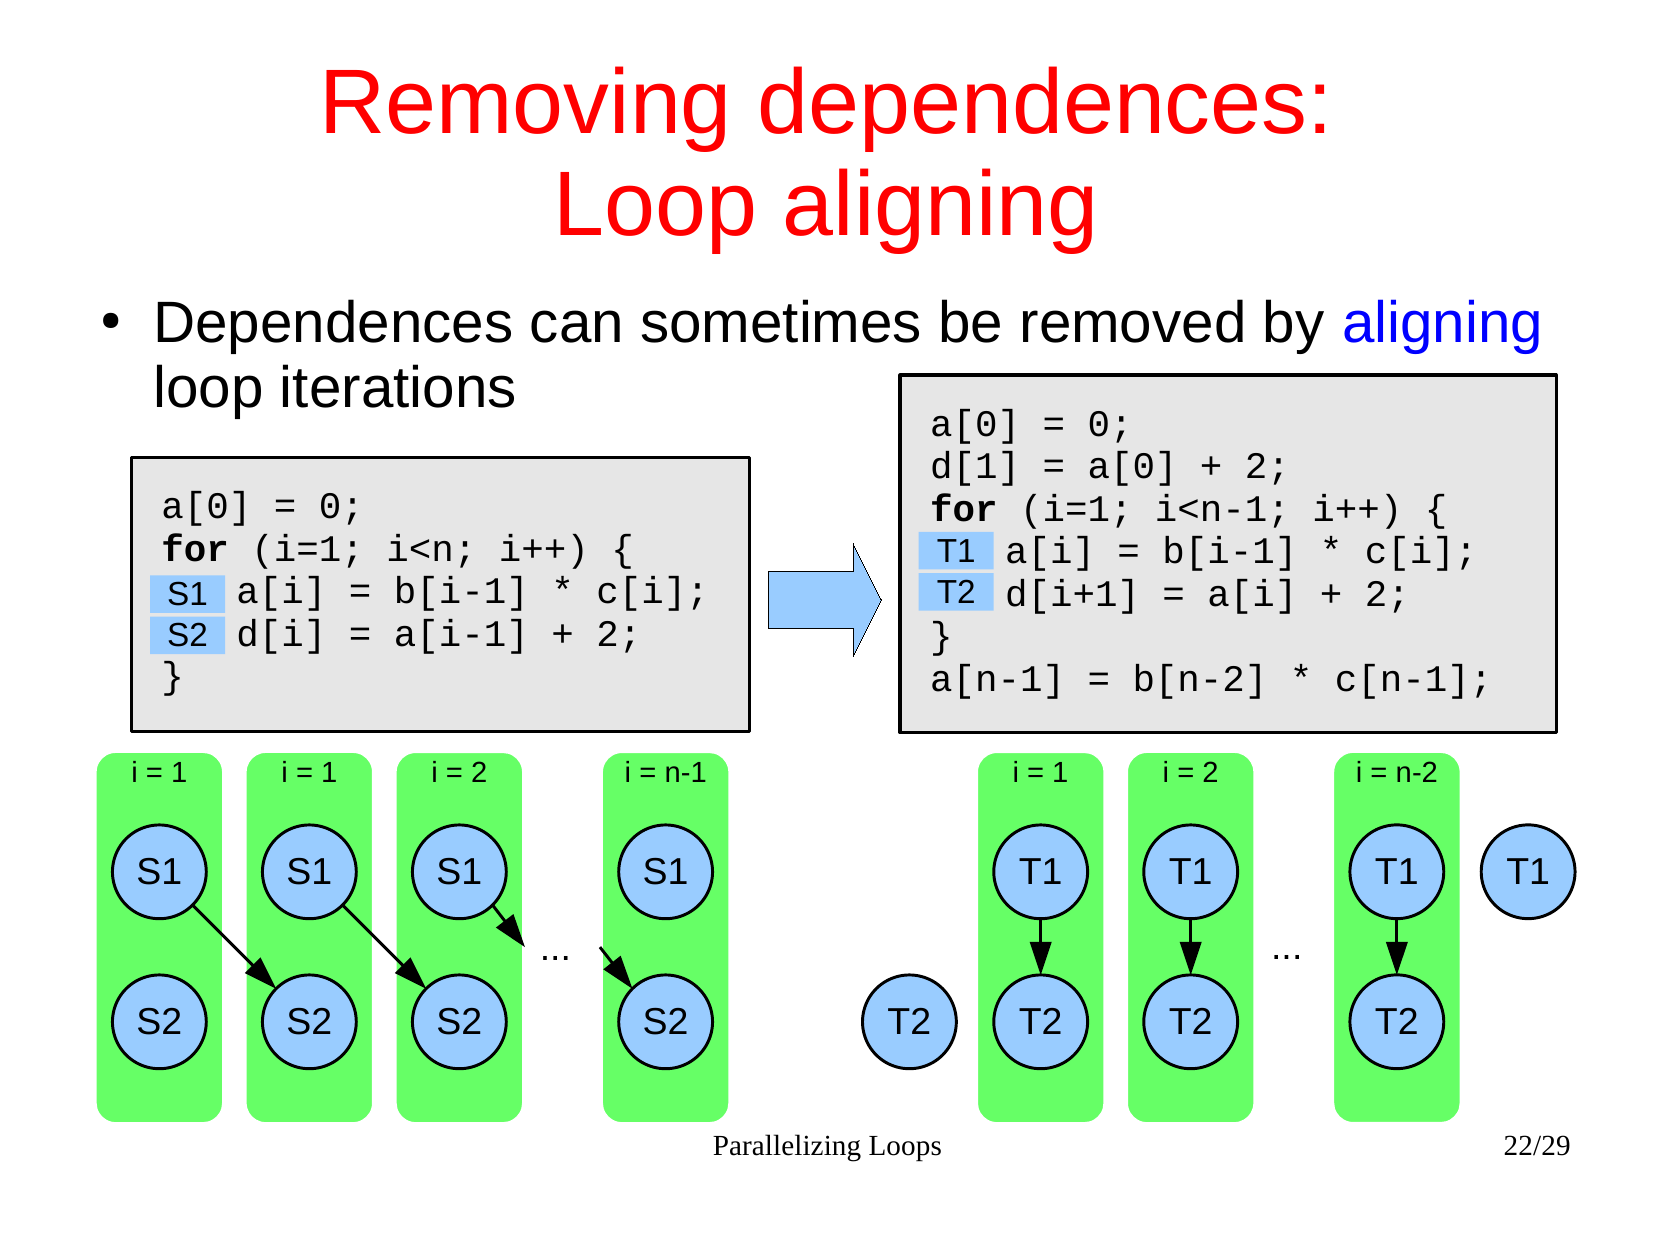

# Removing dependences: Loop aligning
Dependences can sometimes be removed by aligning loop iterations
a[0] = 0;
d[1] = a[0] + 2;
for (i=1; i<n-1; i++) {
	a[i] = b[i-1] * c[i];
	d[i+1] = a[i] + 2;
}
a[n-1] = b[n-2] * c[n-1];
a[0] = 0;
for (i=1; i<n; i++) {
	a[i] = b[i-1] * c[i];
	d[i] = a[i-1] + 2;
}
T1
T2
S1
S2
i = 1
i = 1
i = 2
i = n-2
i = 2
i = n-1
i = 1
T1
T1
S1
S1
S1
S1
T1
T1
...
...
T2
S2
S2
S2
S2
T2
T2
T2
Parallelizing Loops
22